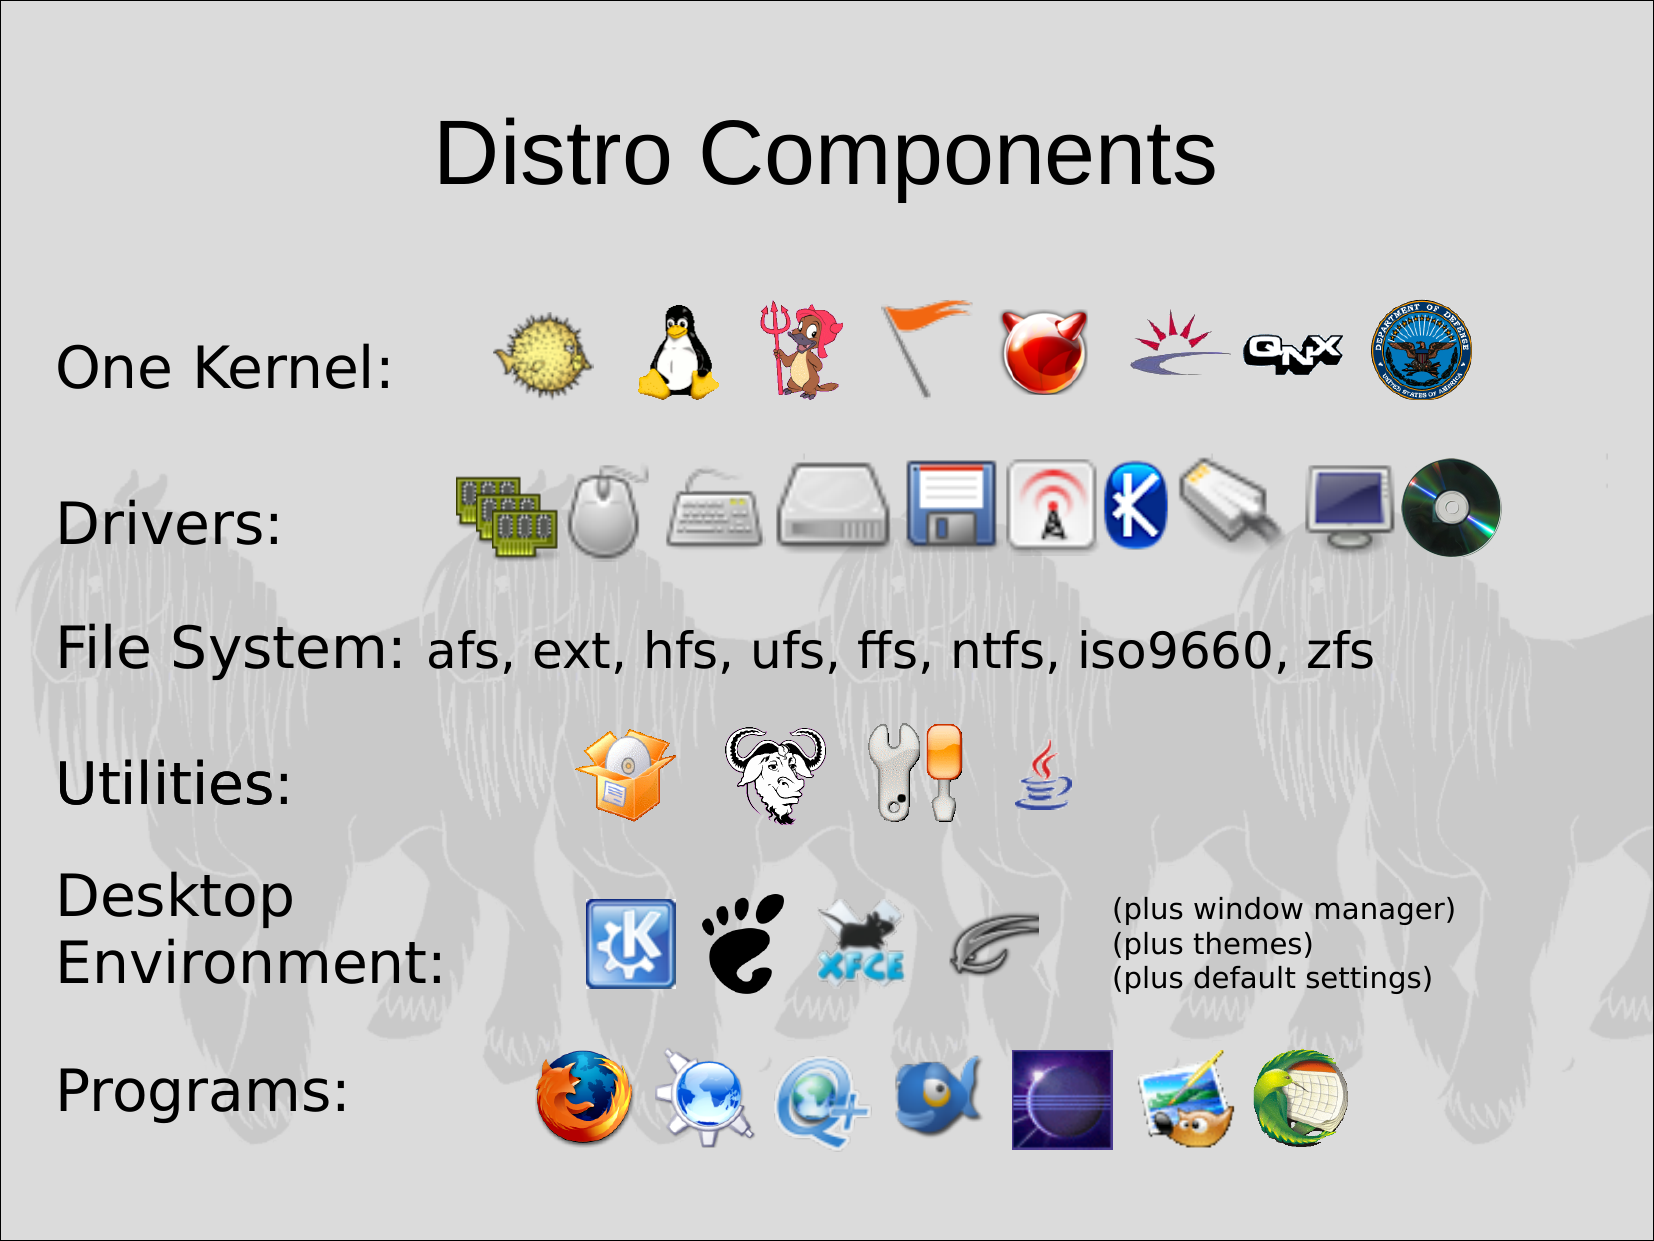

# Distro Components
One Kernel:
Drivers:
File System: afs, ext, hfs, ufs, ffs, ntfs, iso9660, zfs
Utilities:
Utilities
Desktop
Environment:
(plus window manager)
(plus themes)
(plus default settings)
Programs: